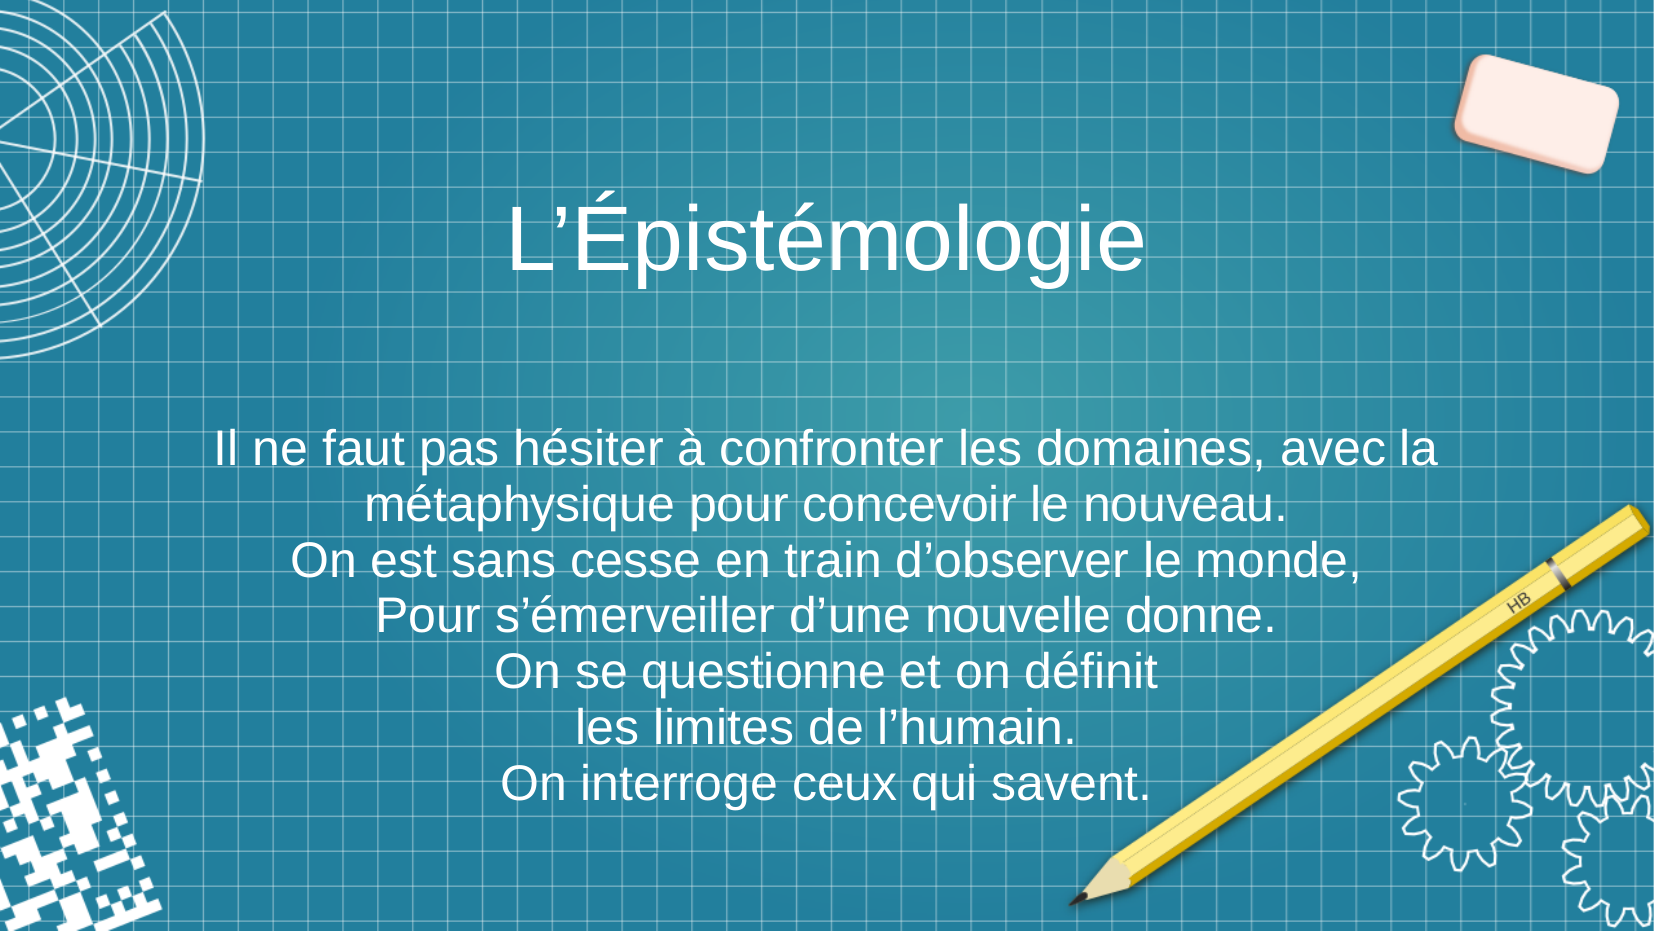

# L’Épistémologie
Il ne faut pas hésiter à confronter les domaines, avec la métaphysique pour concevoir le nouveau.
On est sans cesse en train d’observer le monde,
Pour s’émerveiller d’une nouvelle donne.
On se questionne et on définit
les limites de l’humain.
On interroge ceux qui savent.